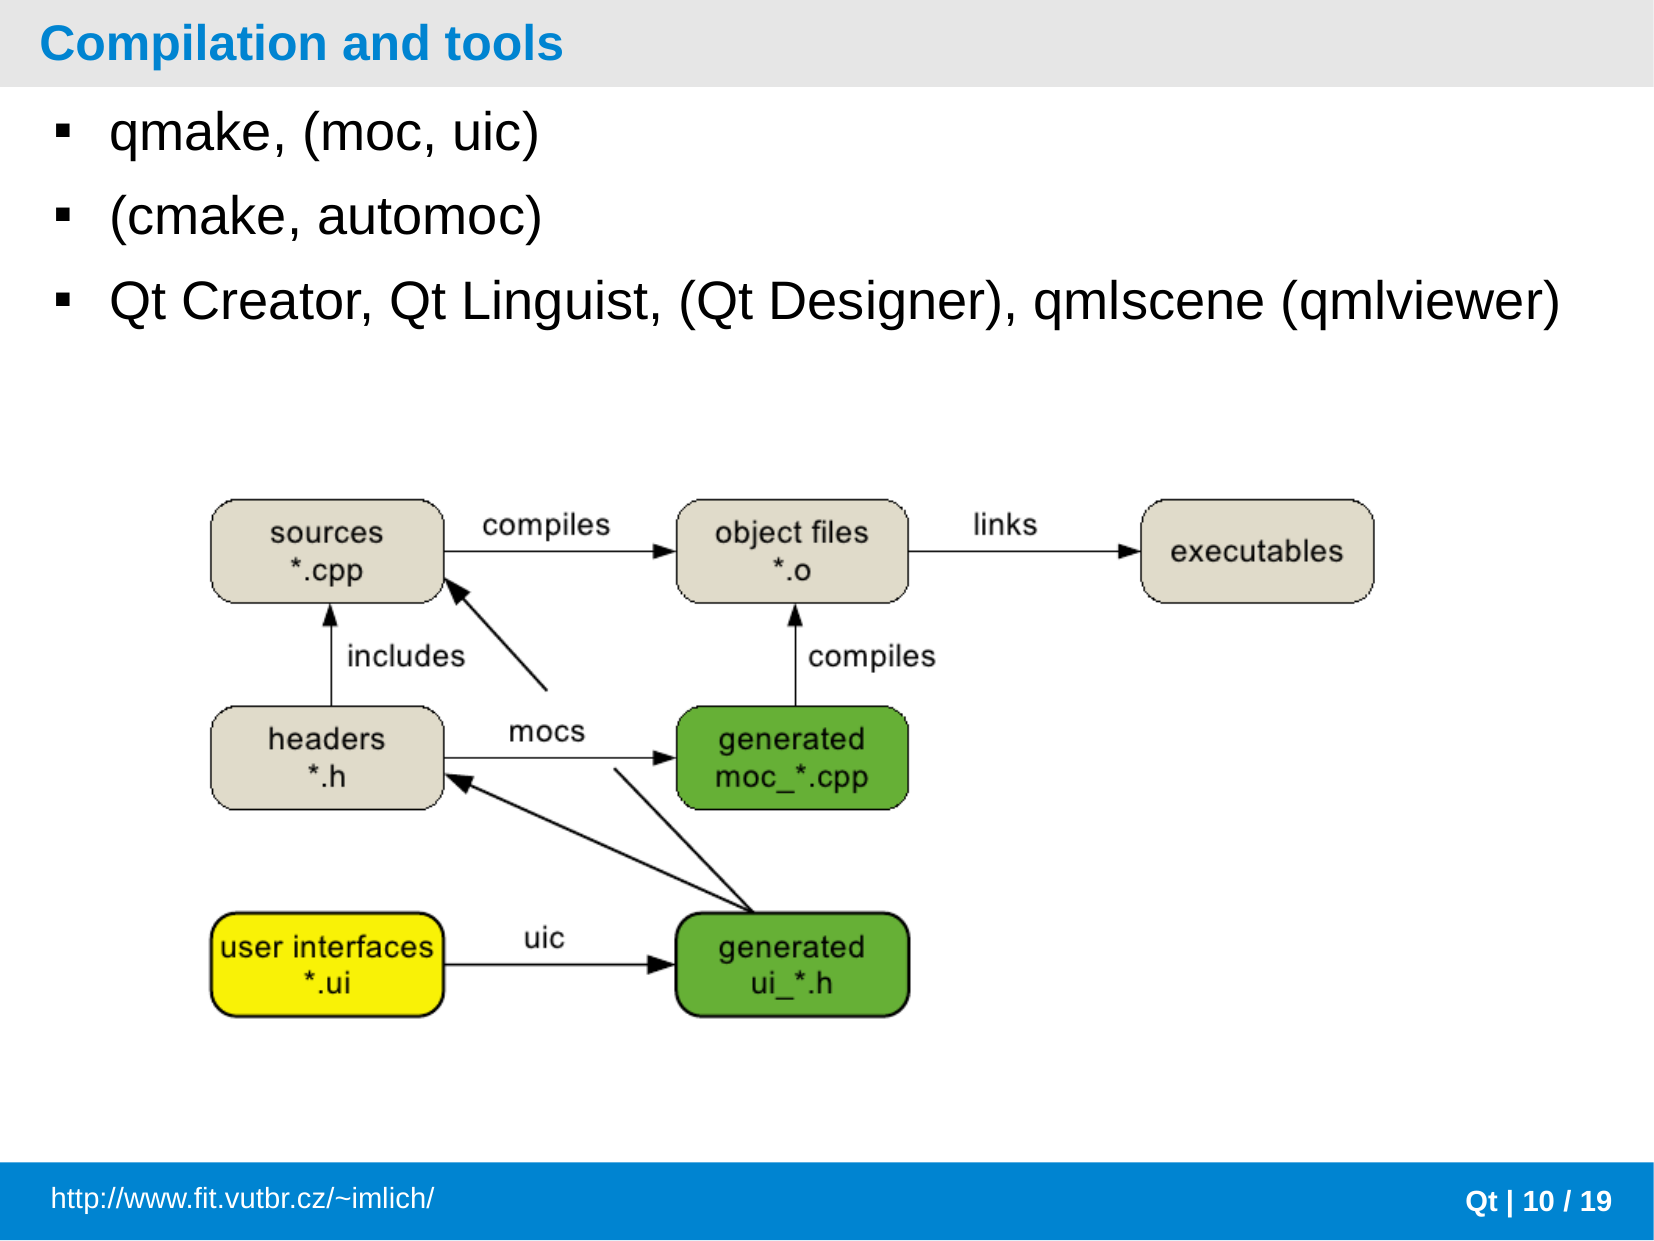

# Compilation and tools
qmake, (moc, uic)
(cmake, automoc)
Qt Creator, Qt Linguist, (Qt Designer), qmlscene (qmlviewer)